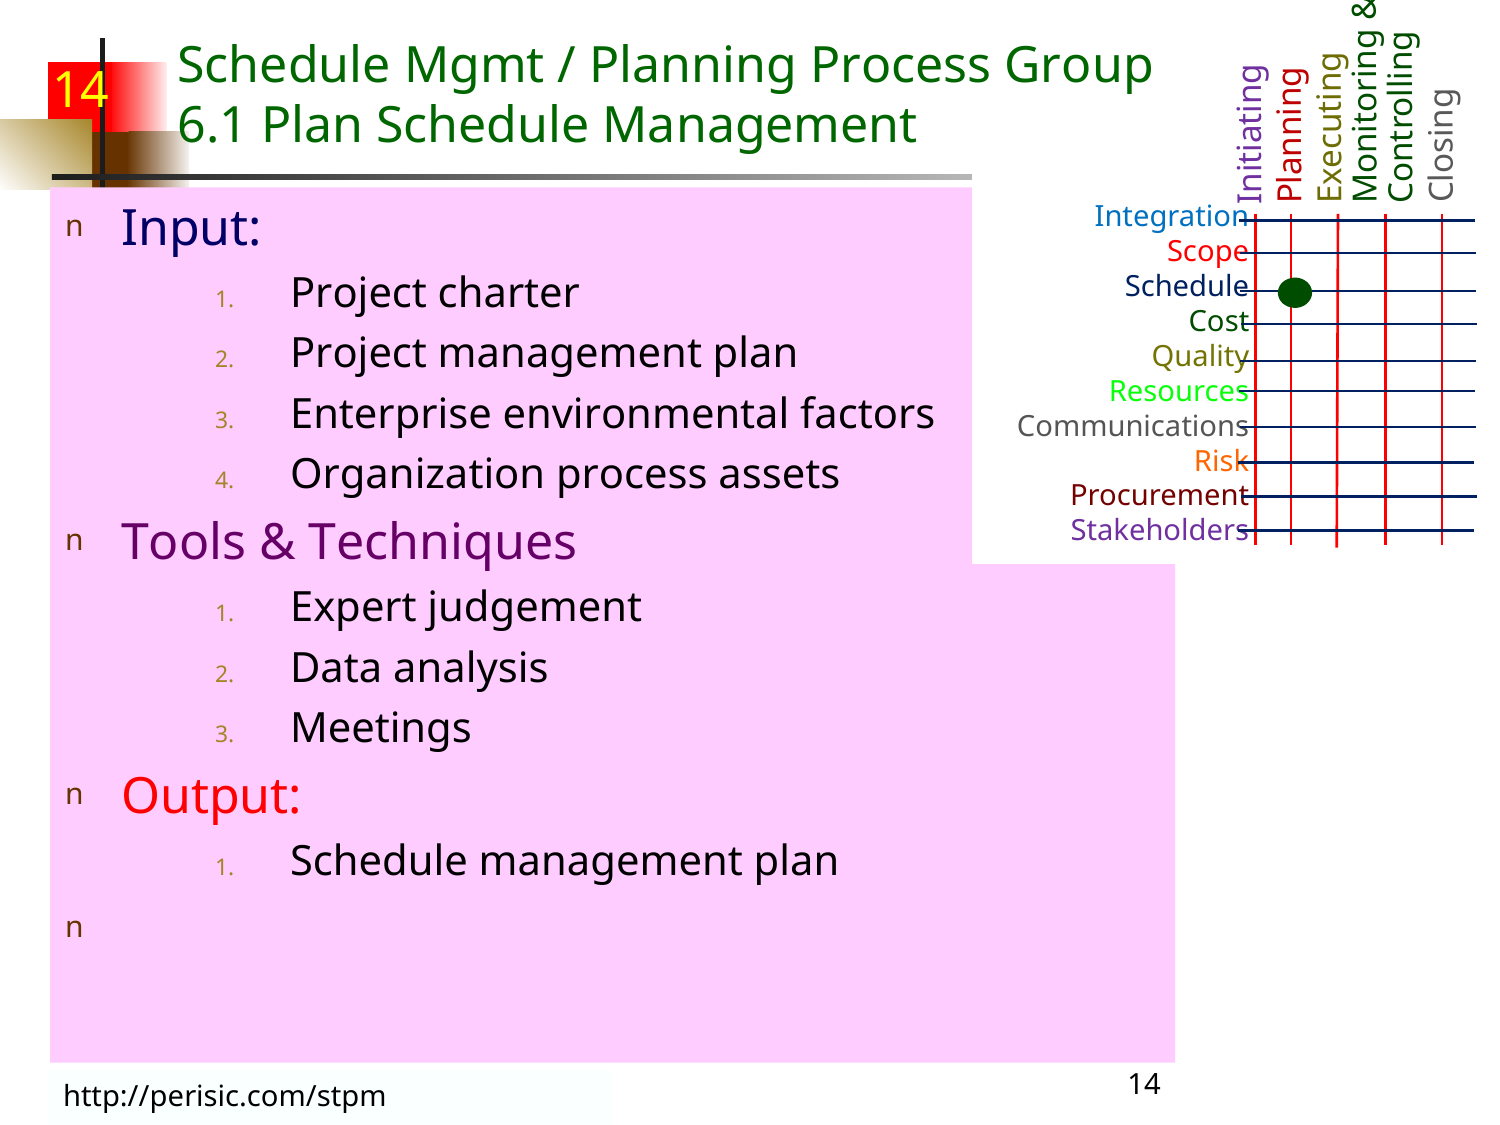

Initiating
Planning
Executing
Monitoring &
Controlling
Closing
Integration
Scope
Schedule
Cost
Quality
Resources
Communications
Risk
Procurement
Stakeholders
Schedule Mgmt / Planning Process Group
6.1 Plan Schedule Management
# Input:
Project charter
Project management plan
Enterprise environmental factors
Organization process assets
Tools & Techniques
Expert judgement
Data analysis
Meetings
Output:
Schedule management plan
13
http://perisic.com/stpm